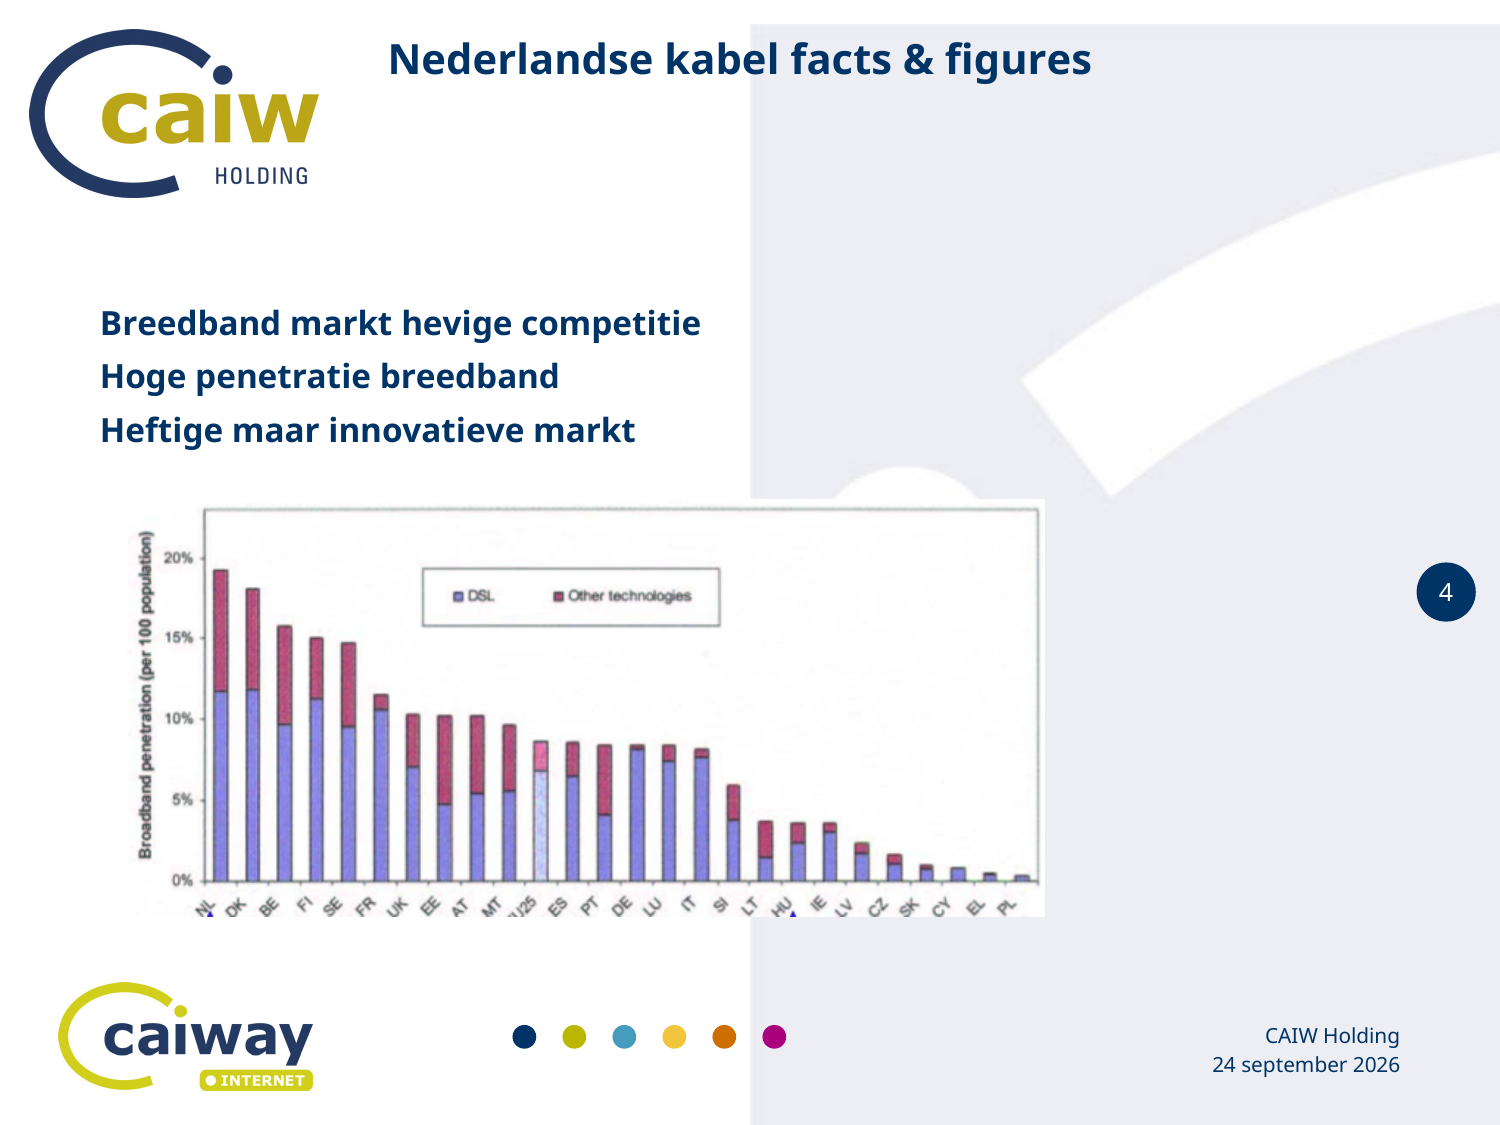

# Nederlandse kabel facts & figures
Breedband markt hevige competitie
Hoge penetratie breedband
Heftige maar innovatieve markt
4
CAIW Holding